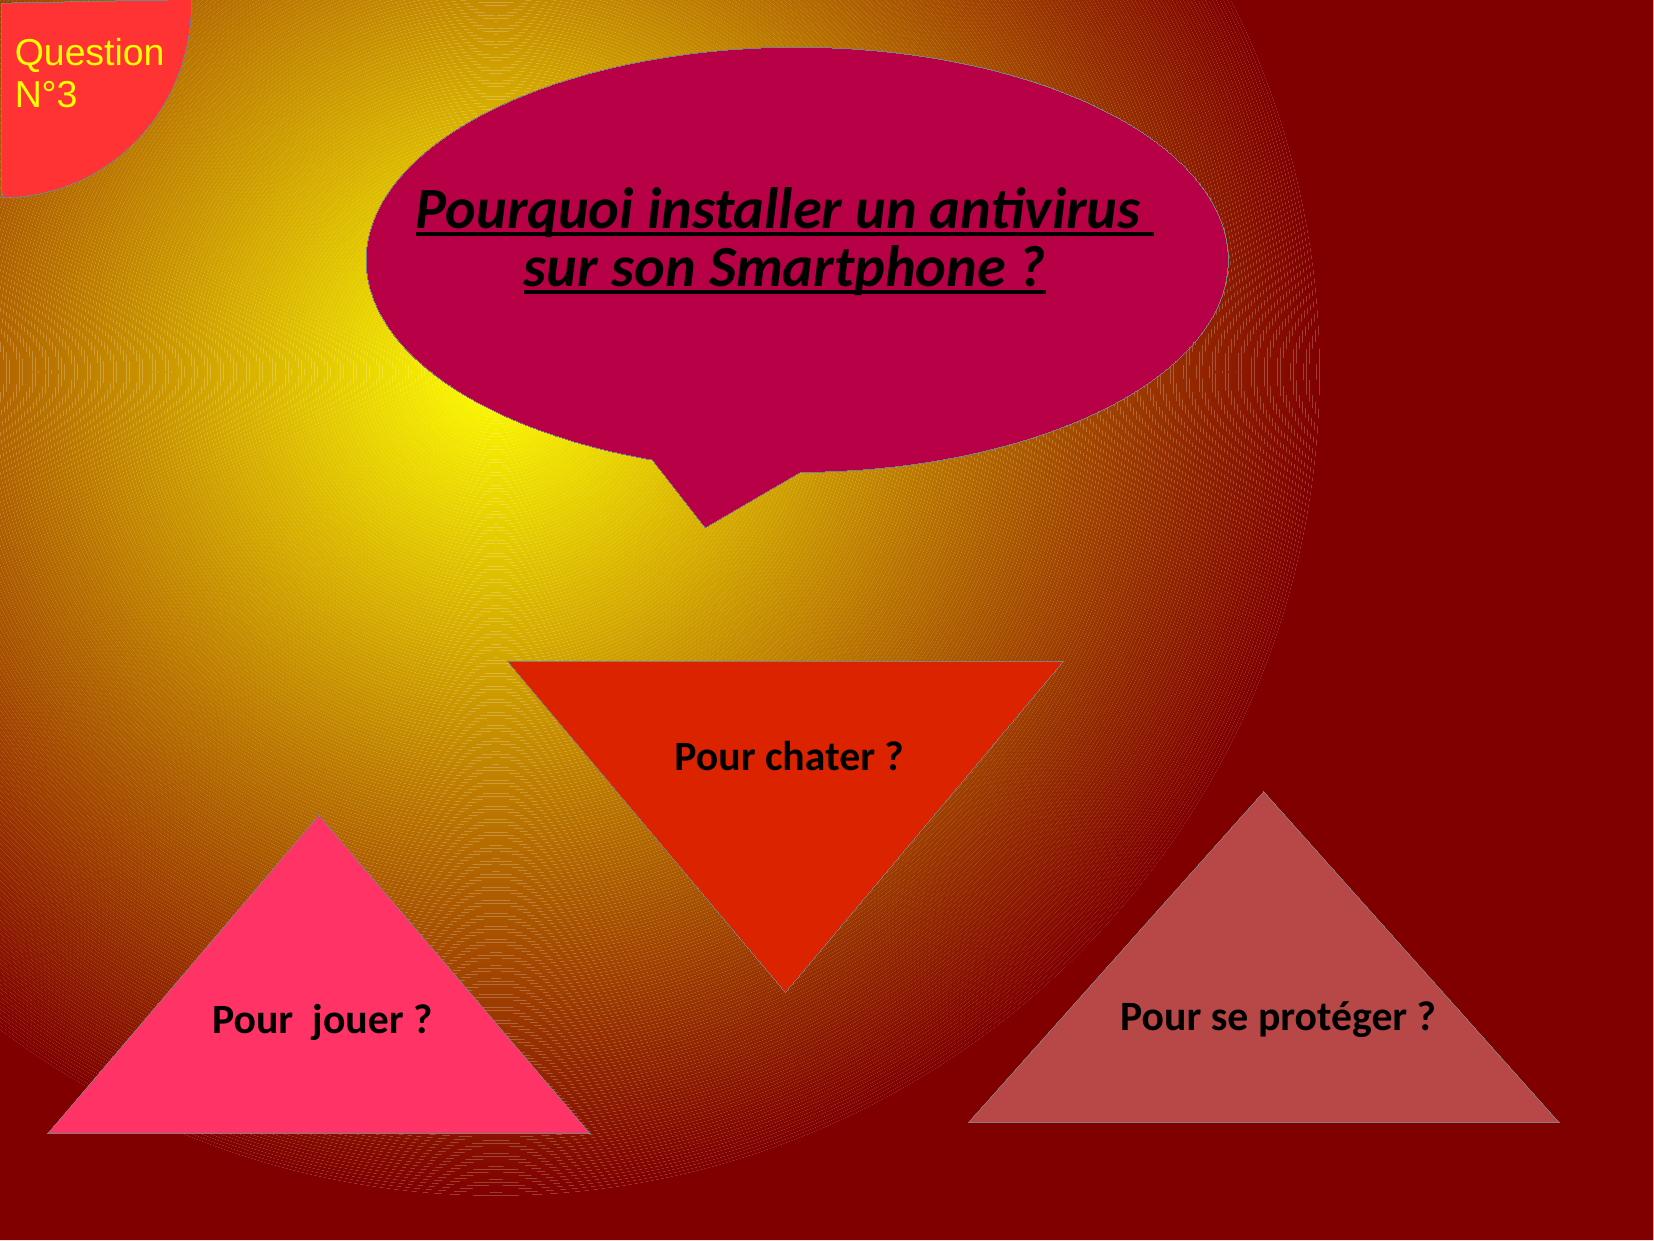

Question N°3
Pourquoi installer un antivirus sur son Smartphone ?
Pour chater ?
Pour se protéger ?
Pour jouer ?